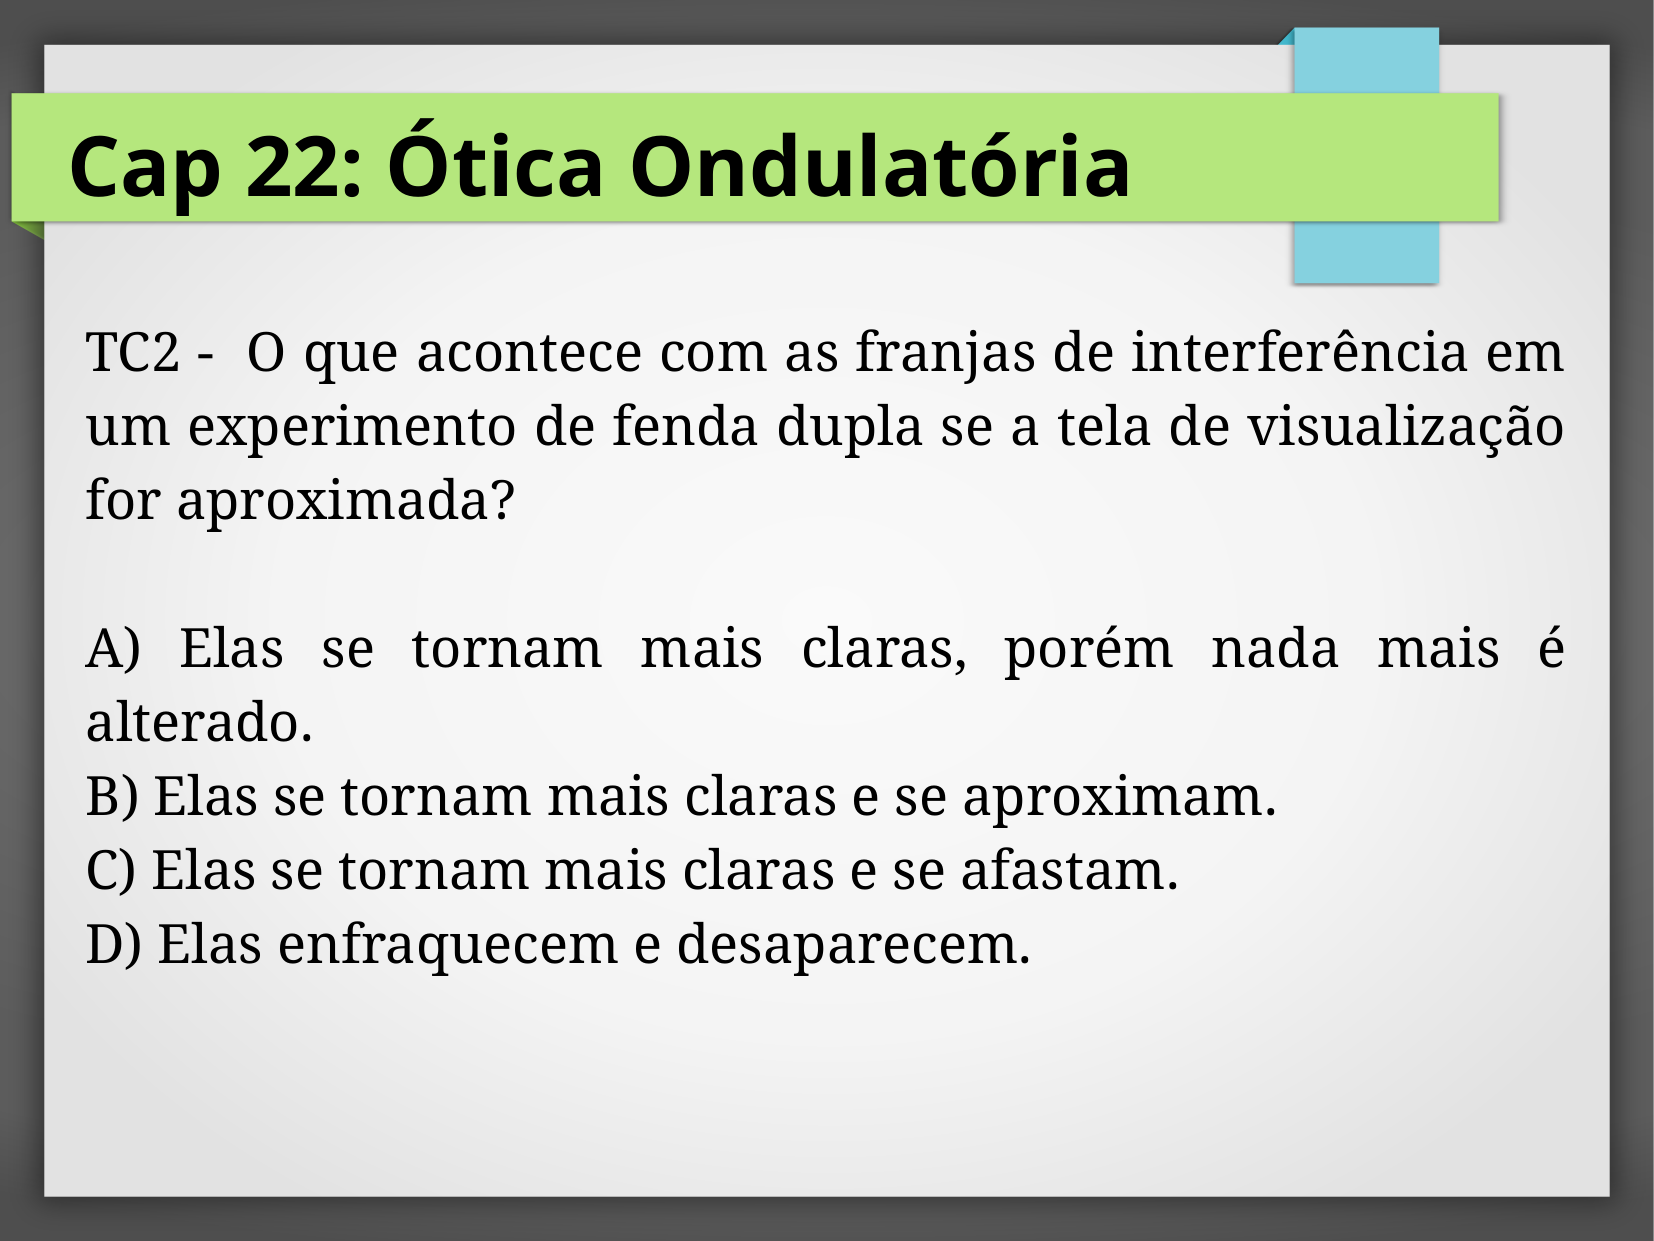

Cap 22: Ótica Ondulatória
TC2 - O que acontece com as franjas de interferência em um experimento de fenda dupla se a tela de visualização for aproximada?
A) Elas se tornam mais claras, porém nada mais é alterado.
B) Elas se tornam mais claras e se aproximam.
C) Elas se tornam mais claras e se afastam.
D) Elas enfraquecem e desaparecem.